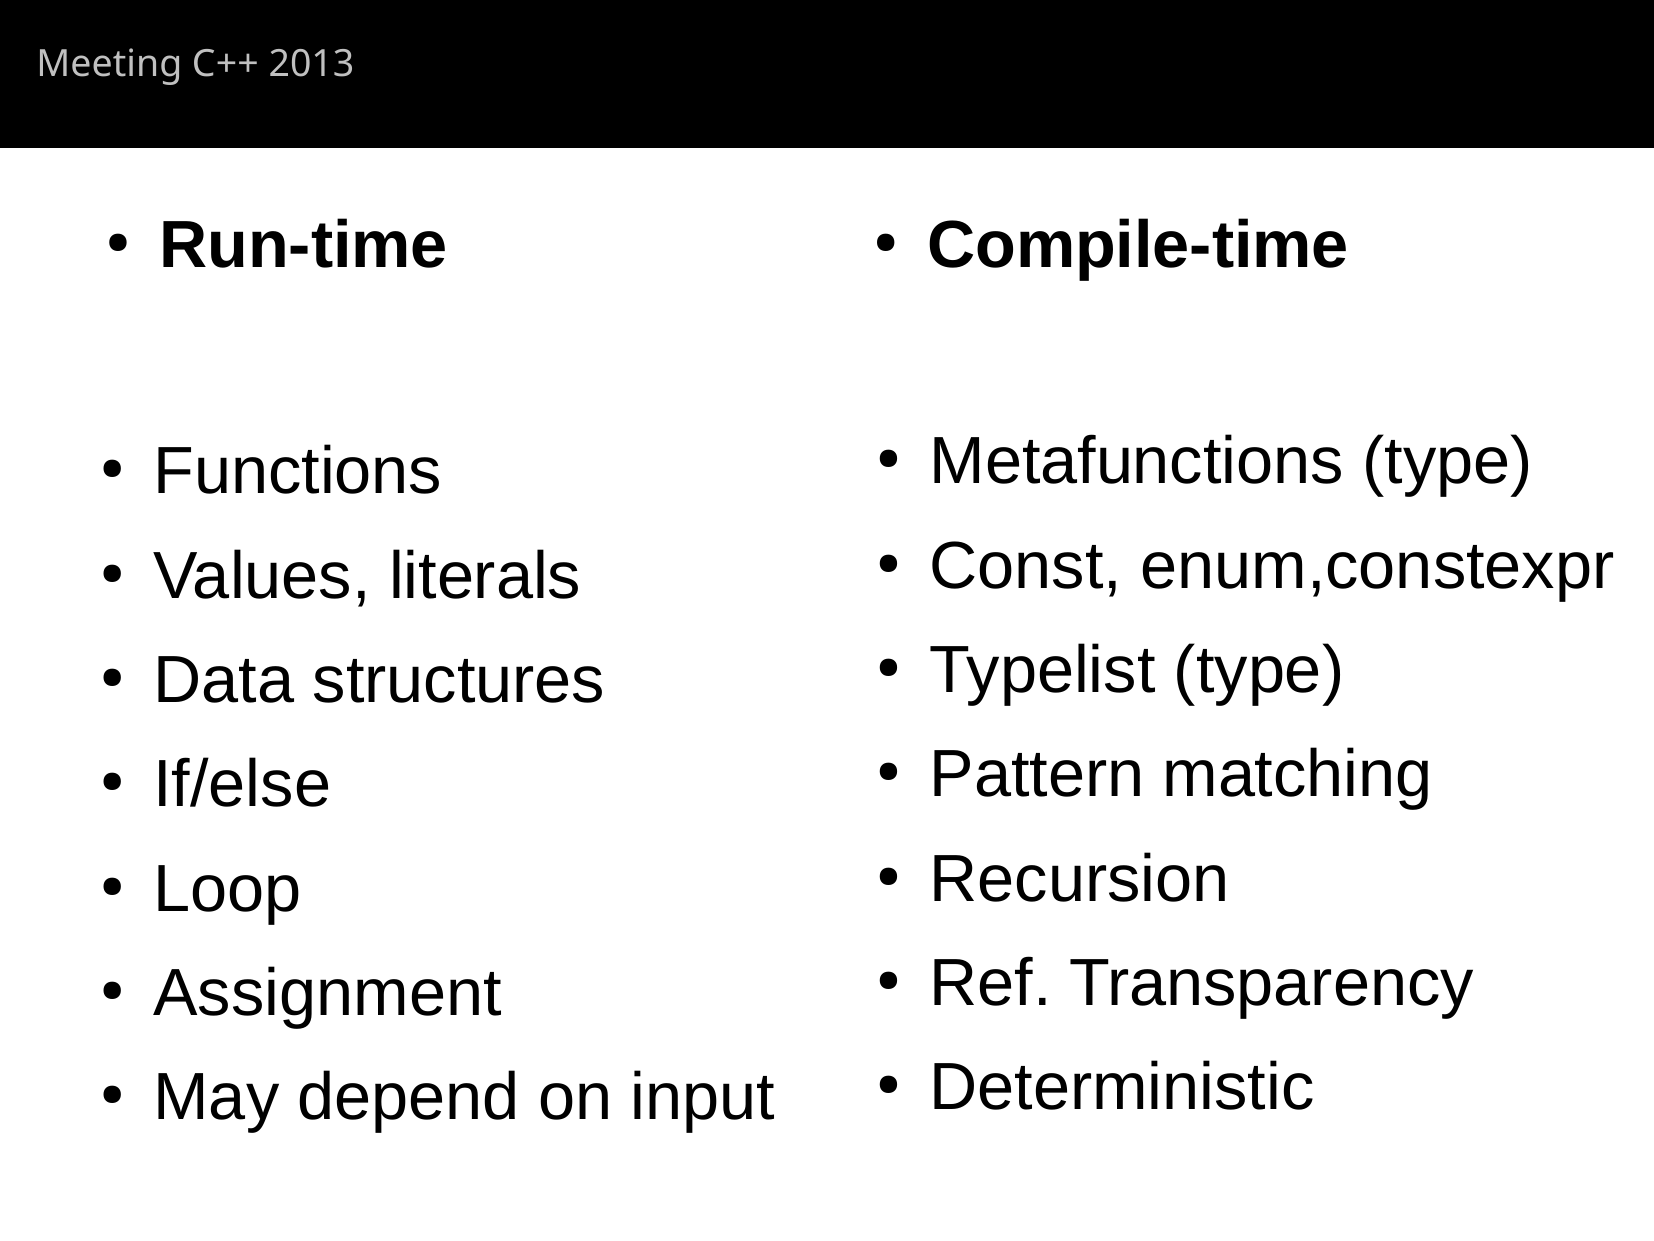

Run-time
Compile-time
Metafunctions (type)
Const, enum,constexpr
Typelist (type)
Pattern matching
Recursion
Ref. Transparency
Deterministic
# Functions
Values, literals
Data structures
If/else
Loop
Assignment
May depend on input